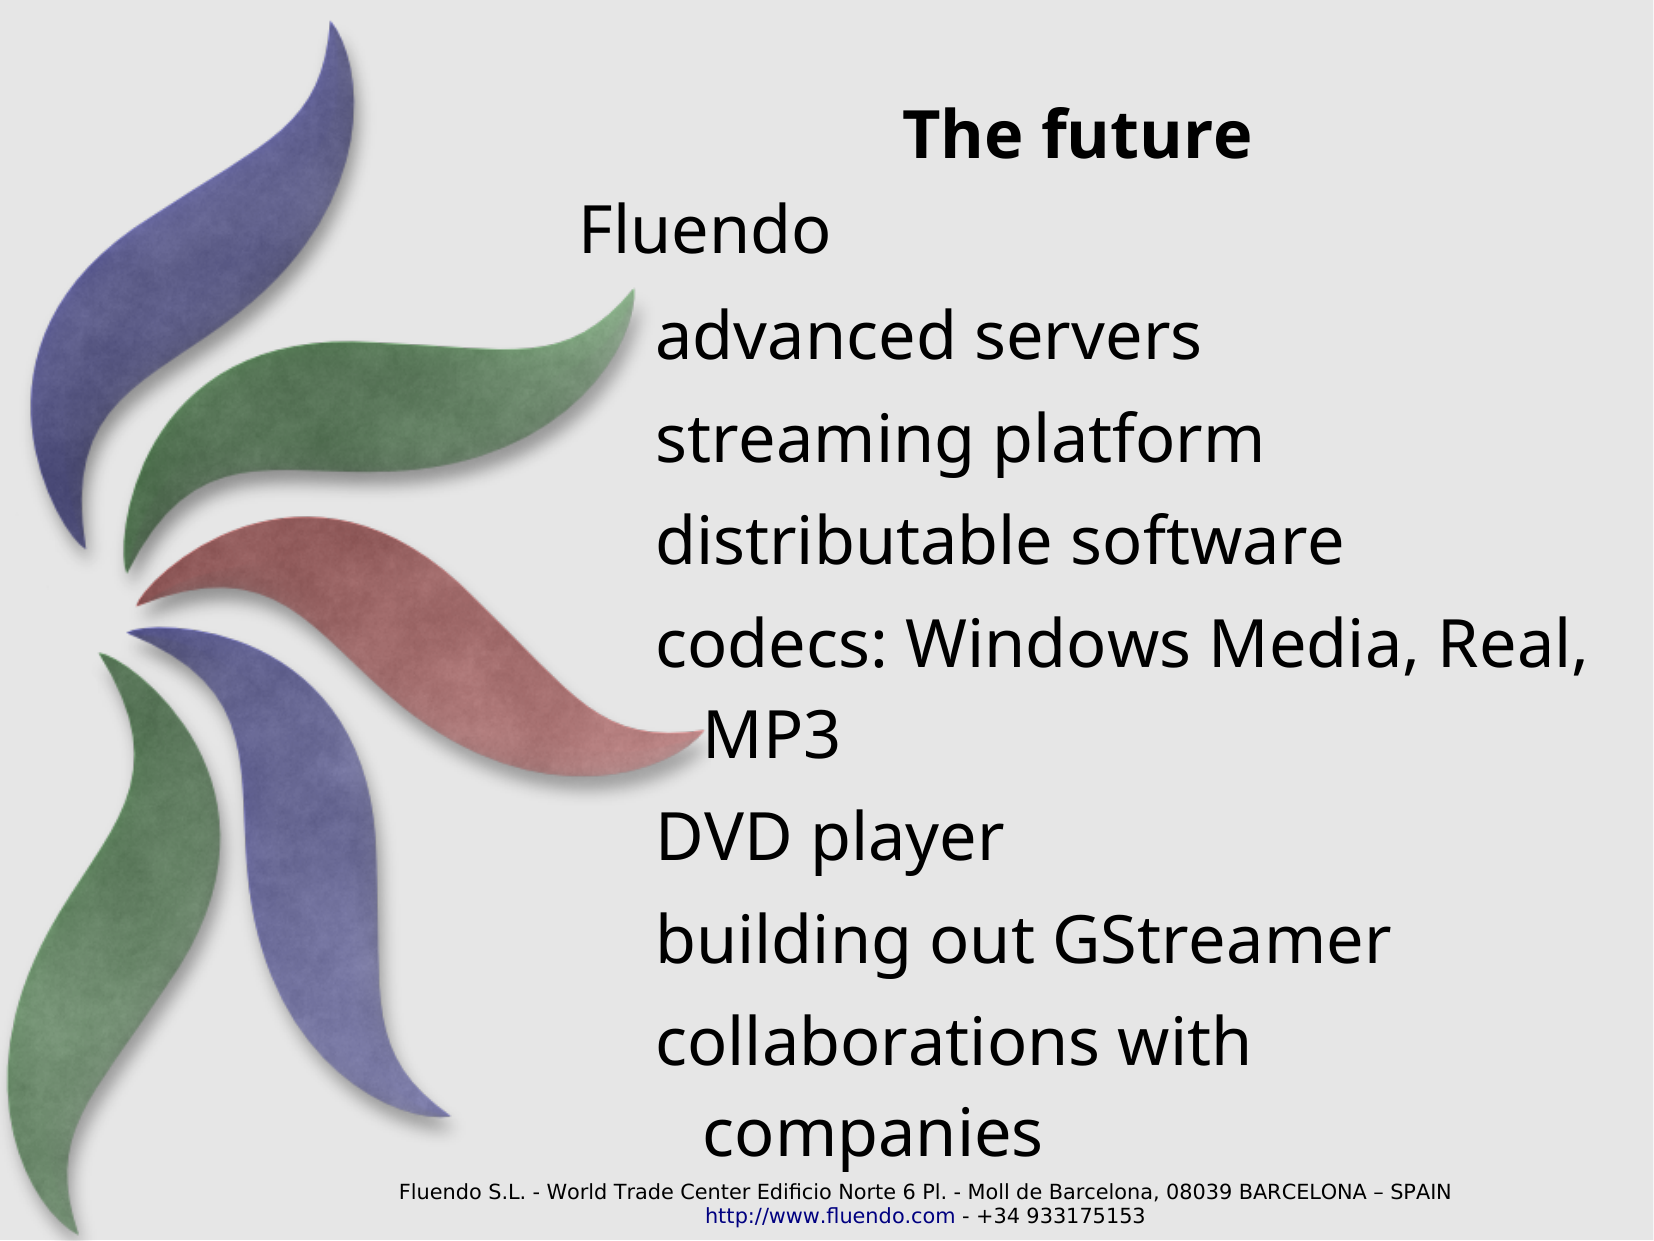

# The future
Fluendo
advanced servers
streaming platform
distributable software
codecs: Windows Media, Real, MP3
DVD player
building out GStreamer
collaborations with companies